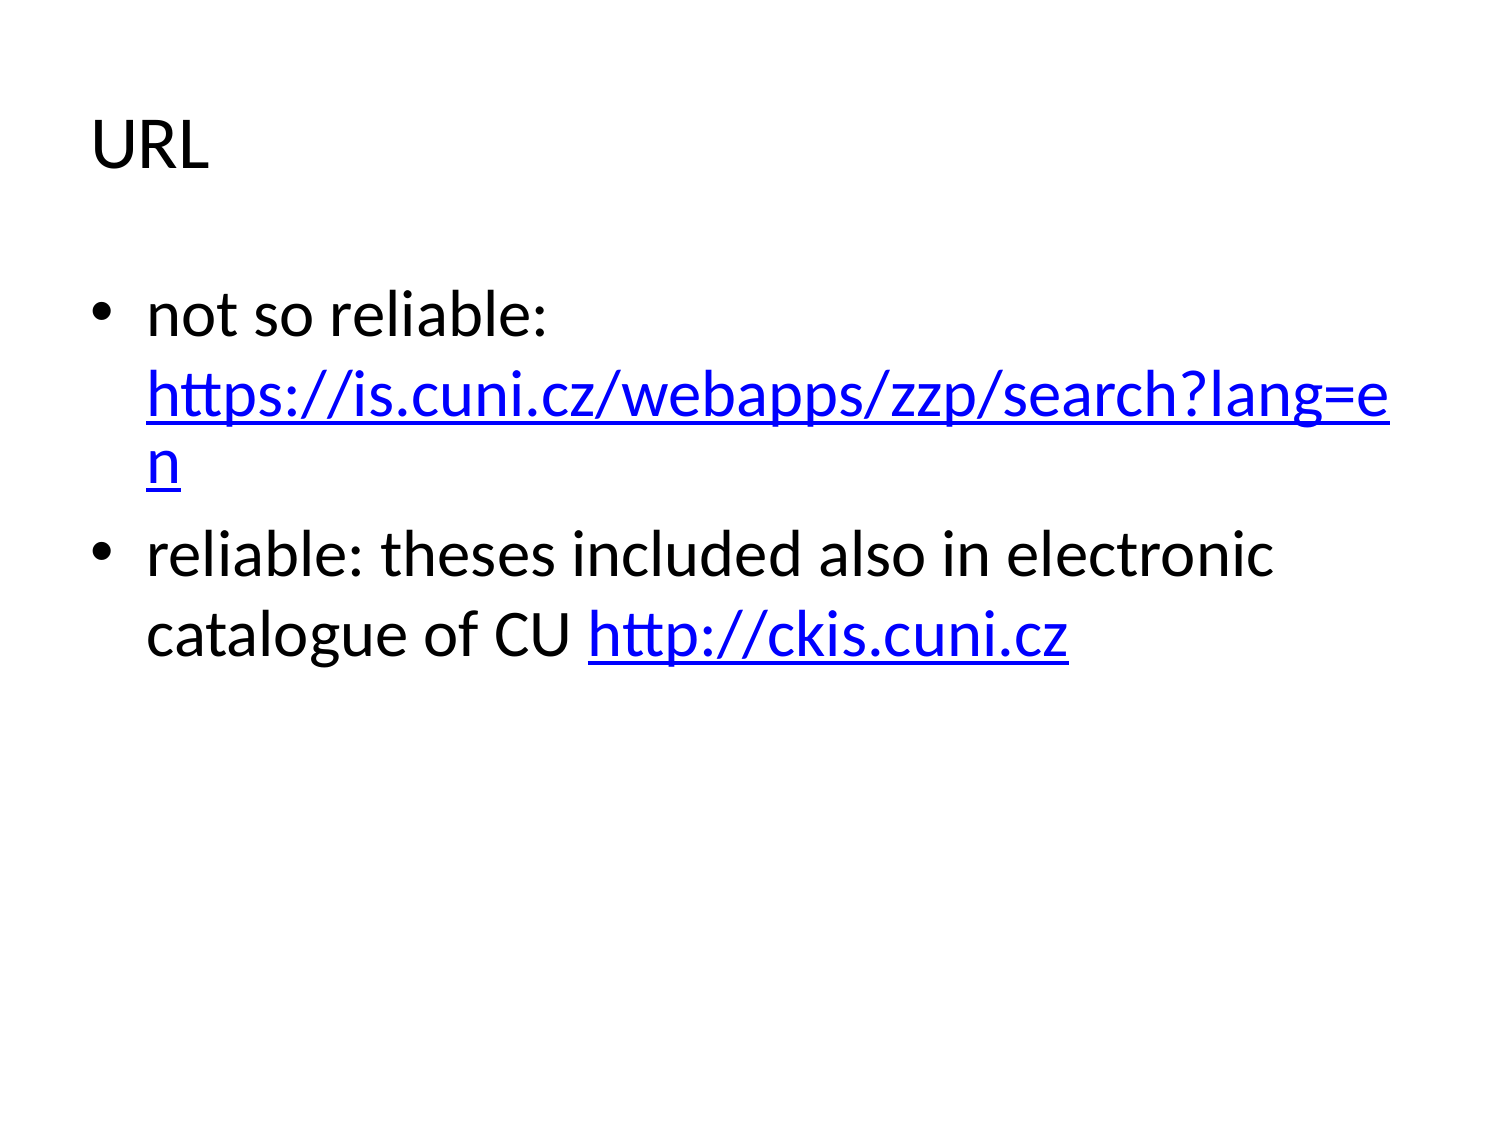

# URL
not so reliable: https://is.cuni.cz/webapps/zzp/search?lang=en
reliable: theses included also in electronic catalogue of CU http://ckis.cuni.cz